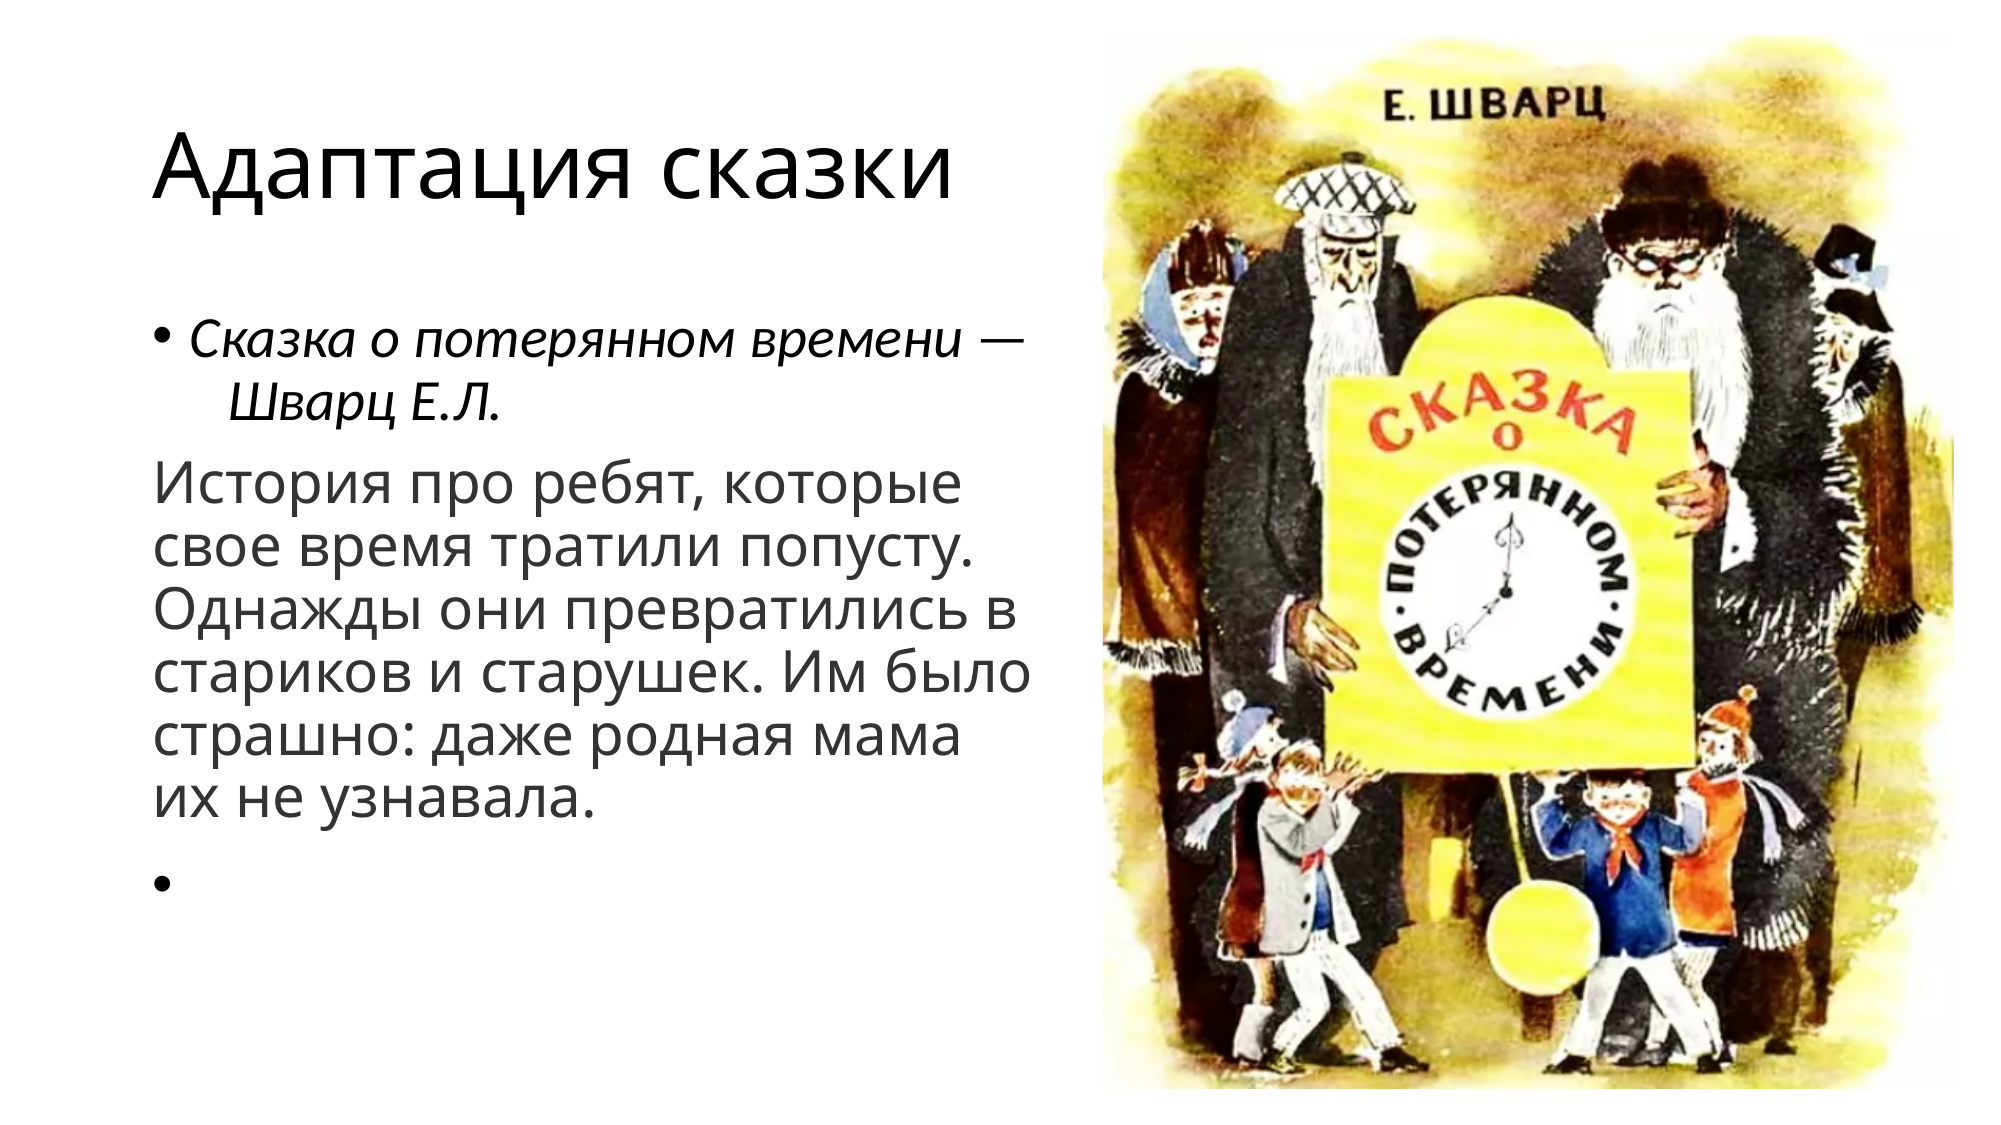

# Адаптация сказки
Сказка о потерянном времени — Шварц Е.Л.
История про ребят, которые свое время тратили попусту. Однажды они превратились в стариков и старушек. Им было страшно: даже родная мама их не узнавала.